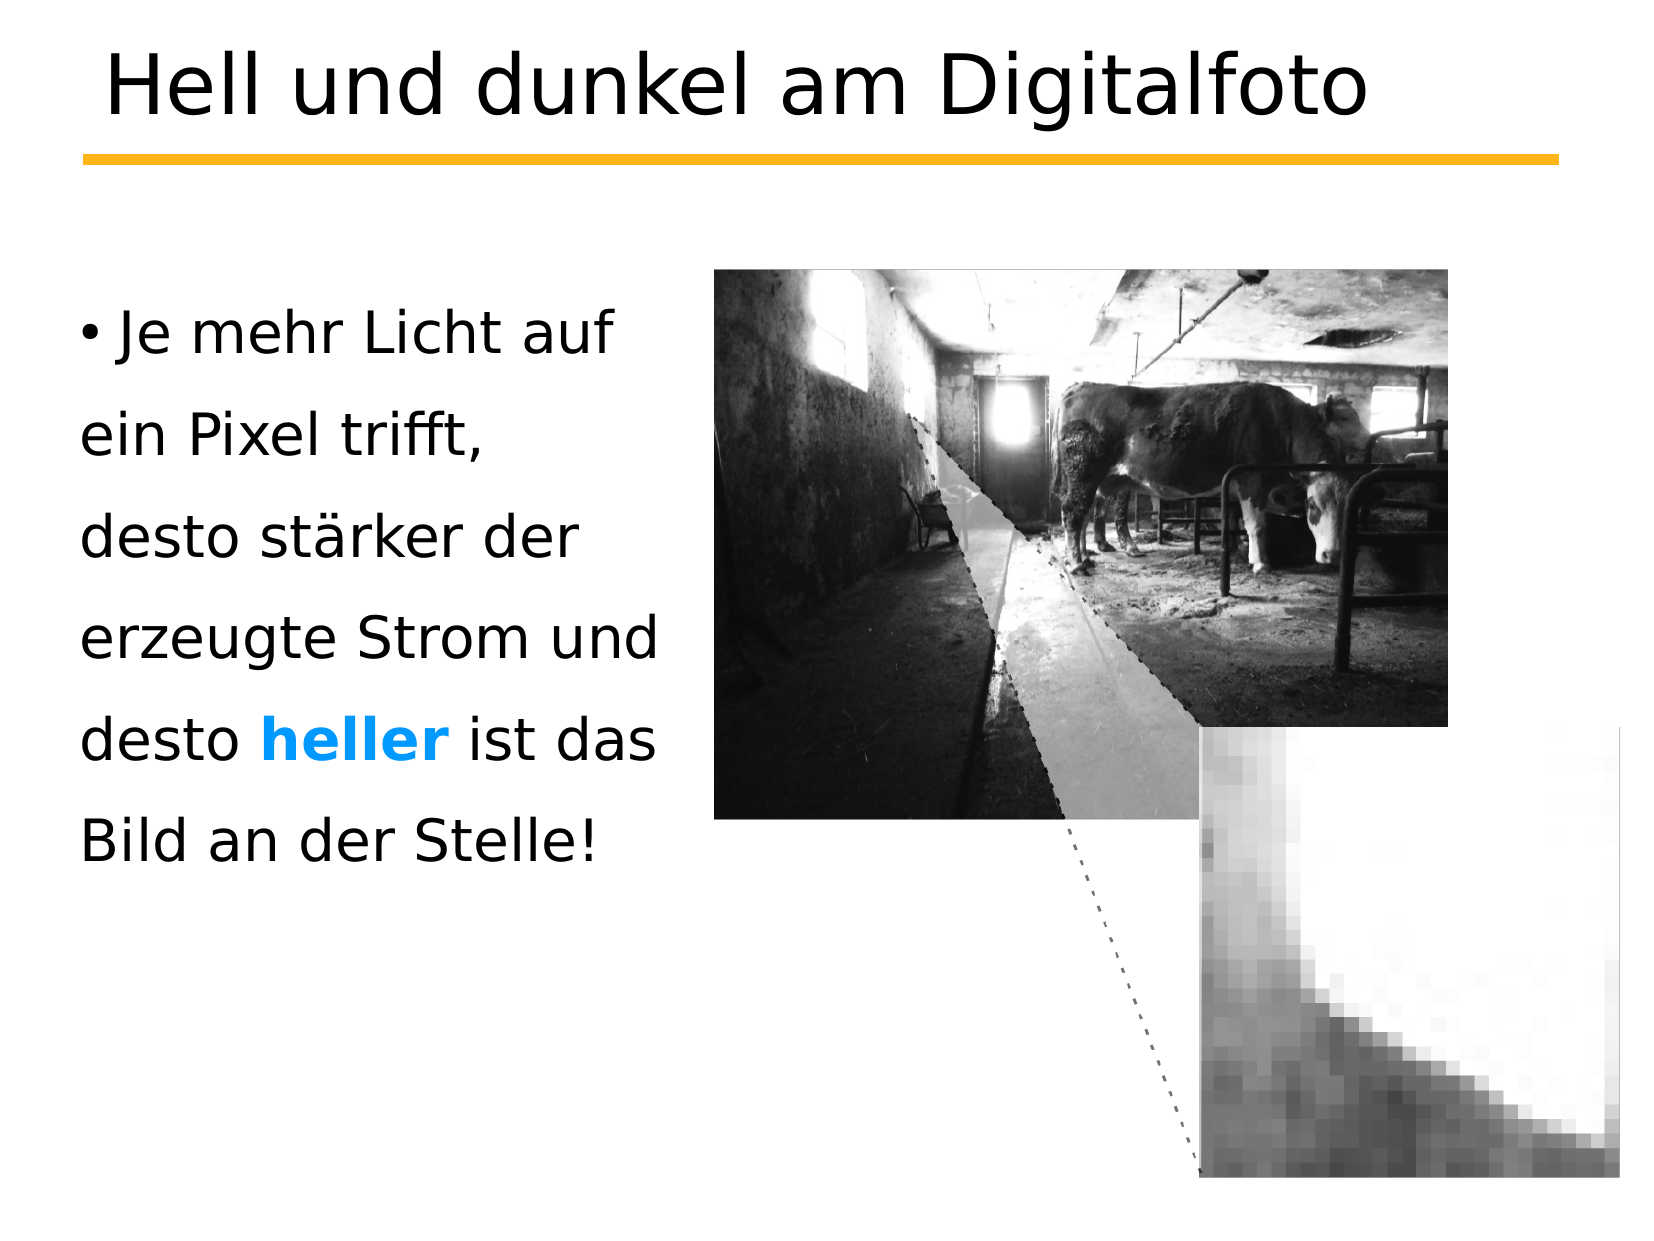

# Hell und dunkel am Digitalfoto
 Je mehr Licht auf ein Pixel trifft, desto stärker der erzeugte Strom und desto heller ist das Bild an der Stelle!